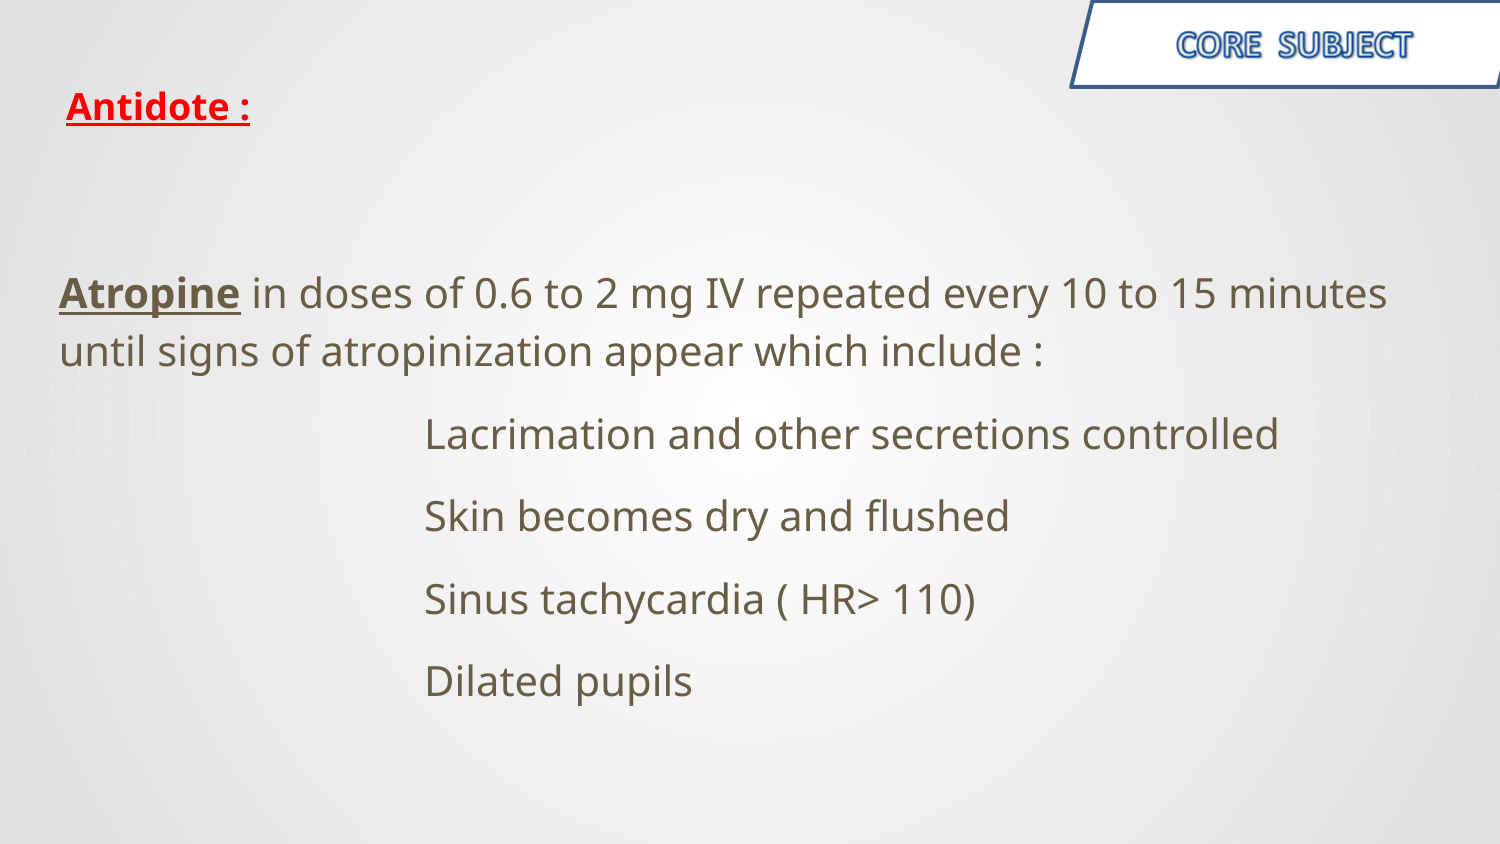

# Antidote :
Atropine in doses of 0.6 to 2 mg IV repeated every 10 to 15 minutes until signs of atropinization appear which include :
 Lacrimation and other secretions controlled
 Skin becomes dry and flushed
 Sinus tachycardia ( HR> 110)
 Dilated pupils